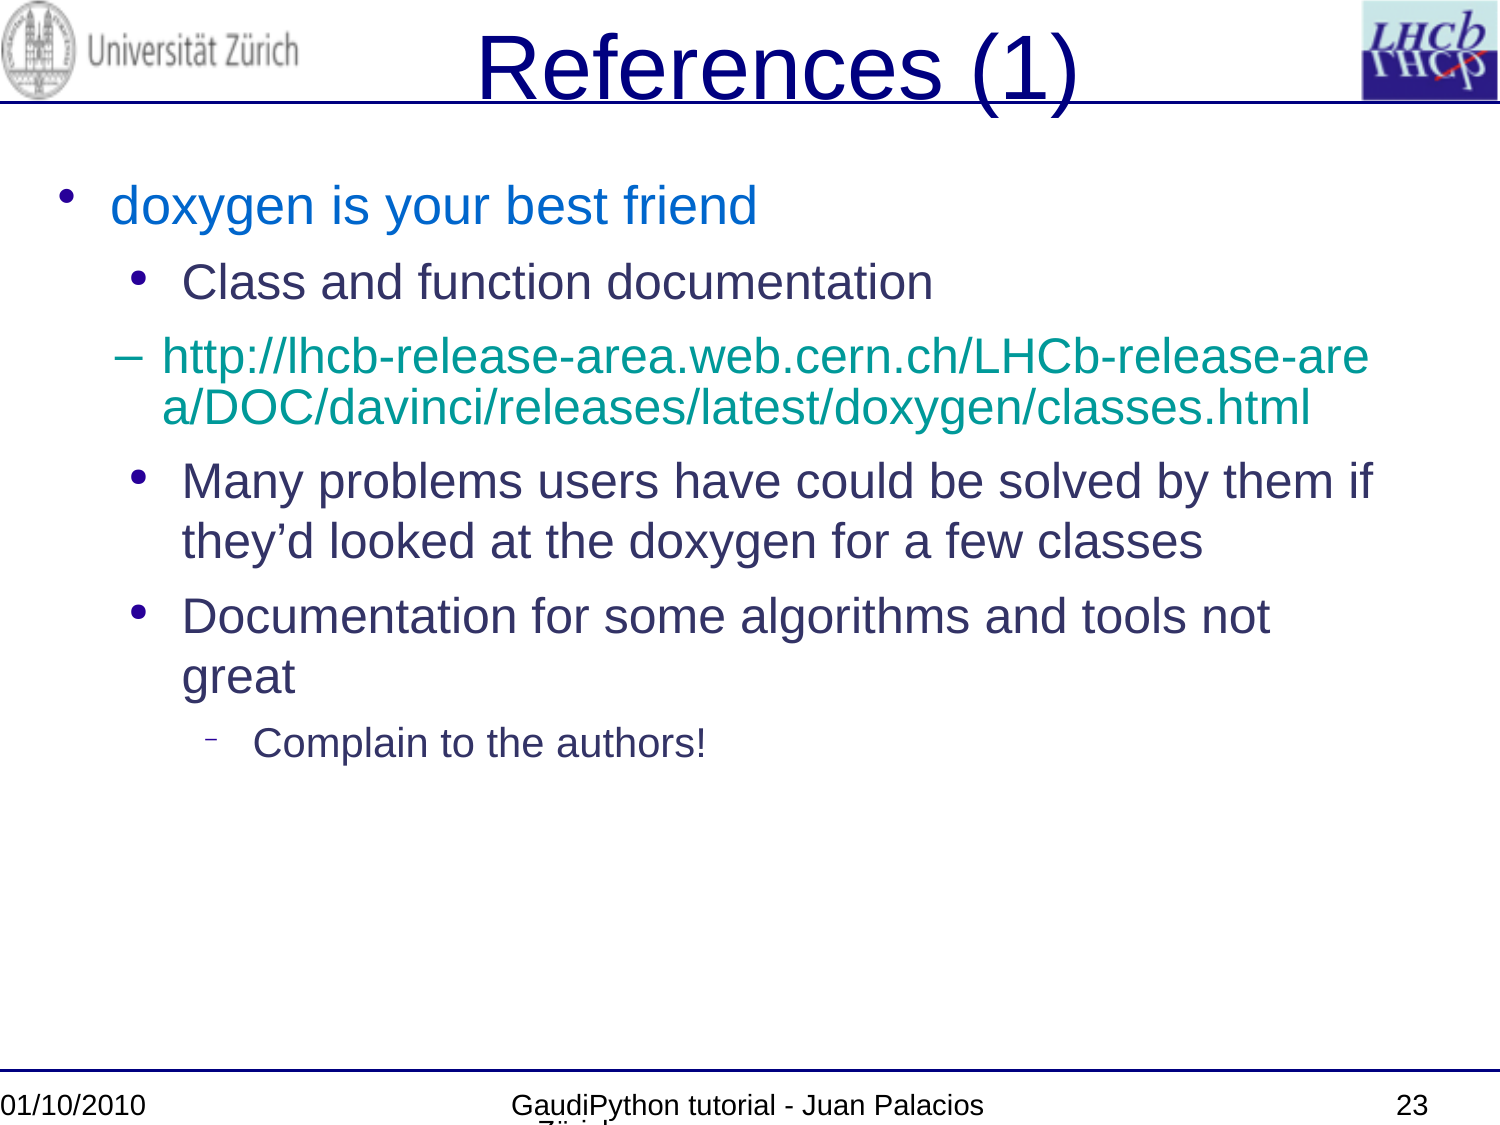

# References (1)
doxygen is your best friend
Class and function documentation
http://lhcb-release-area.web.cern.ch/LHCb-release-area/DOC/davinci/releases/latest/doxygen/classes.html
Many problems users have could be solved by them if they’d looked at the doxygen for a few classes
Documentation for some algorithms and tools not great
Complain to the authors!
01/10/2010
GaudiPython tutorial - Juan Palacios - Zürich
23